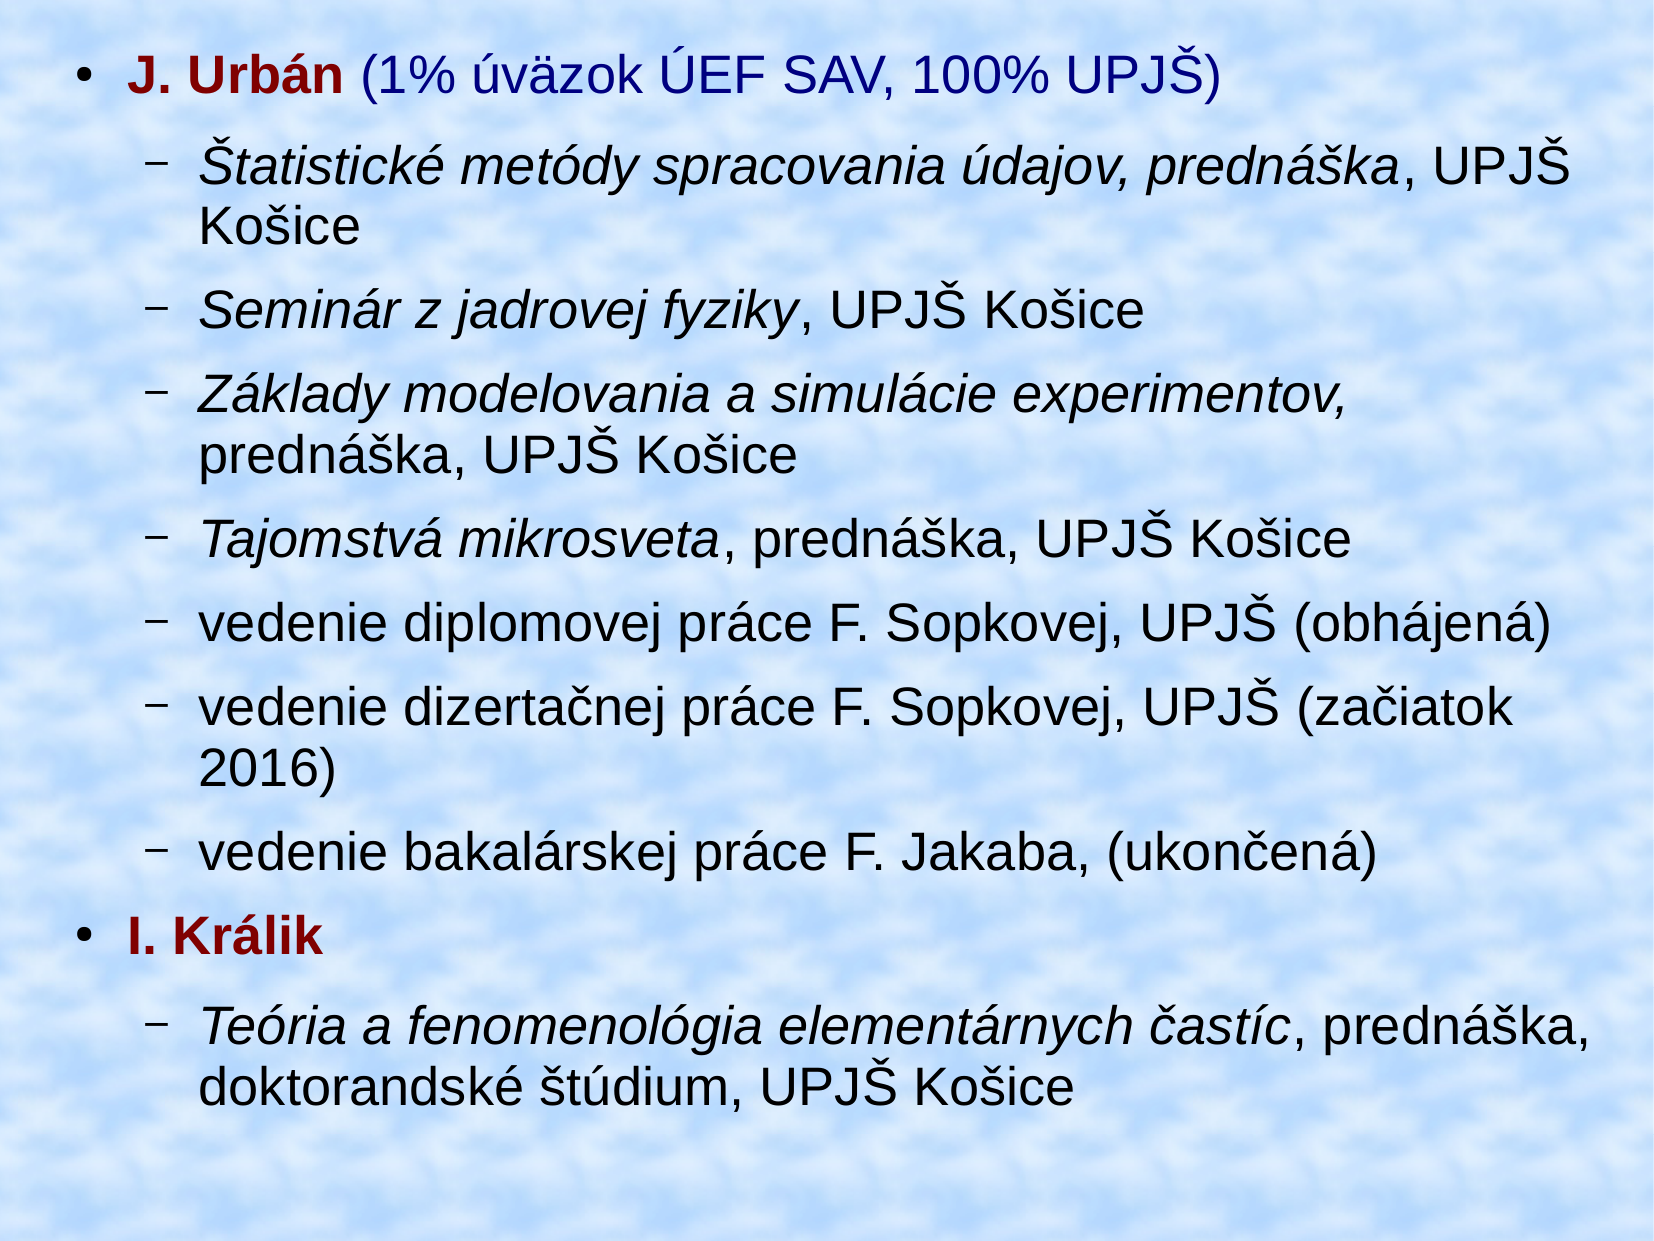

# J. Urbán (1% úväzok ÚEF SAV, 100% UPJŠ)
Štatistické metódy spracovania údajov, prednáška, UPJŠ Košice
Seminár z jadrovej fyziky, UPJŠ Košice
Základy modelovania a simulácie experimentov, prednáška, UPJŠ Košice
Tajomstvá mikrosveta, prednáška, UPJŠ Košice
vedenie diplomovej práce F. Sopkovej, UPJŠ (obhájená)
vedenie dizertačnej práce F. Sopkovej, UPJŠ (začiatok 2016)
vedenie bakalárskej práce F. Jakaba, (ukončená)
I. Králik
Teória a fenomenológia elementárnych častíc, prednáška, doktorandské štúdium, UPJŠ Košice